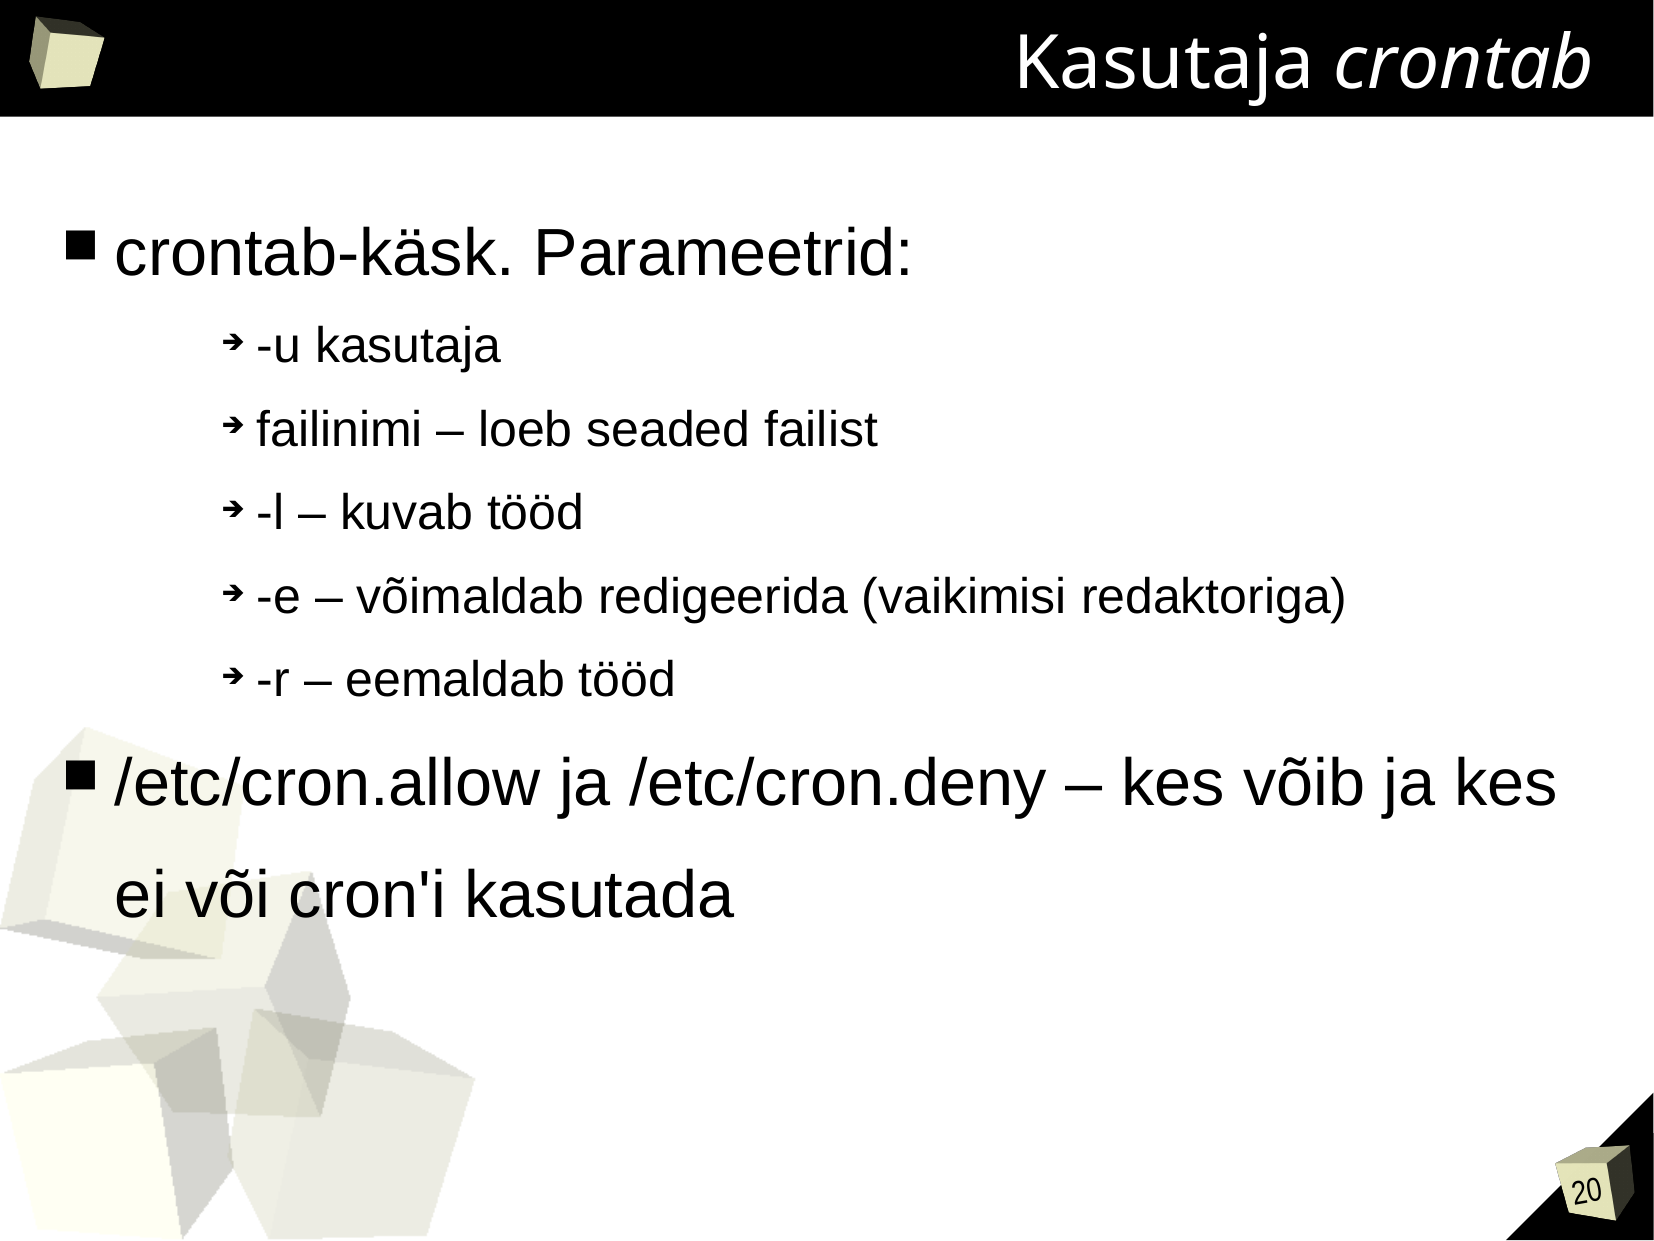

# Kasutaja crontab
crontab-käsk. Parameetrid:
-u kasutaja
failinimi – loeb seaded failist
-l – kuvab tööd
-e – võimaldab redigeerida (vaikimisi redaktoriga)
-r – eemaldab tööd
/etc/cron.allow ja /etc/cron.deny – kes võib ja kes ei või cron'i kasutada